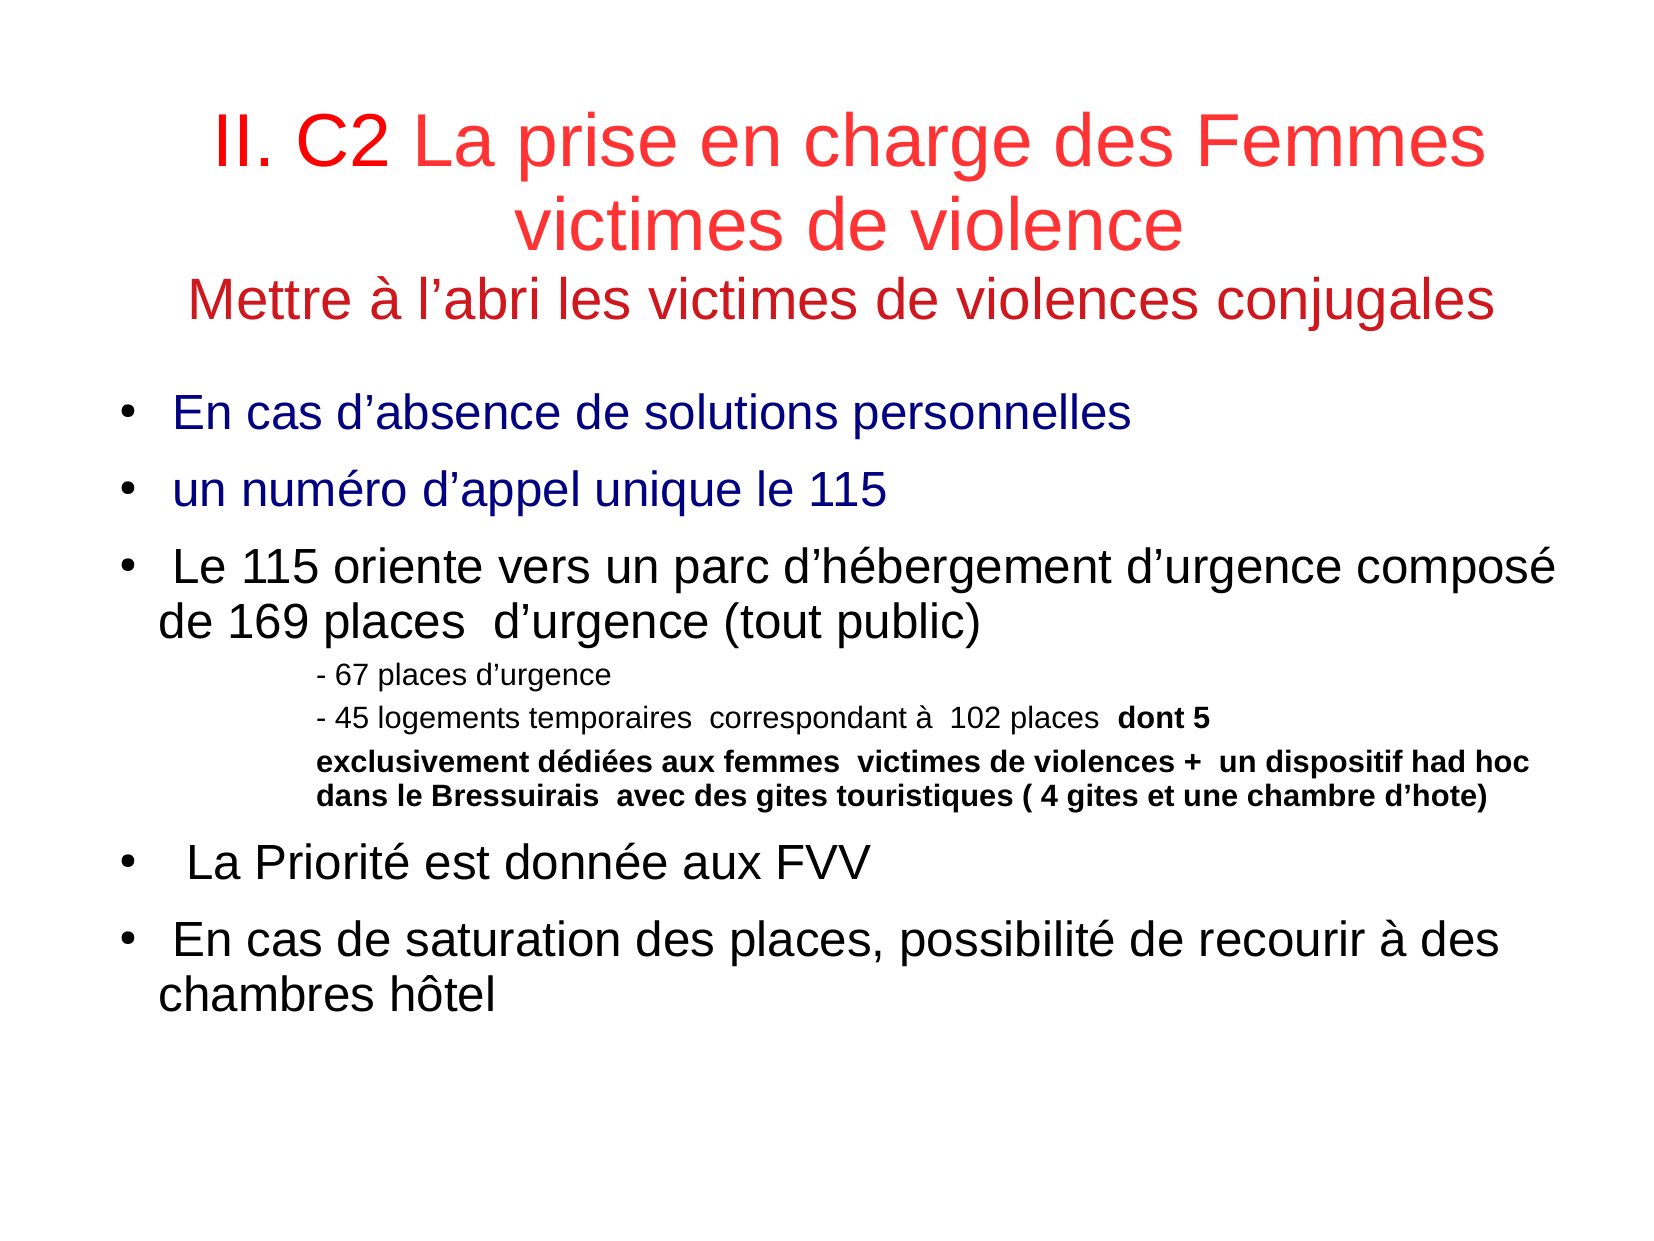

# II. C2 La prise en charge des Femmes victimes de violence Mettre à l’abri les victimes de violences conjugales
 En cas d’absence de solutions personnelles
 un numéro d’appel unique le 115
 Le 115 oriente vers un parc d’hébergement d’urgence composé de 169 places d’urgence (tout public)
- 67 places d’urgence
- 45 logements temporaires correspondant à 102 places dont 5
exclusivement dédiées aux femmes victimes de violences + un dispositif had hoc dans le Bressuirais avec des gites touristiques ( 4 gites et une chambre d’hote)
 La Priorité est donnée aux FVV
 En cas de saturation des places, possibilité de recourir à des chambres hôtel